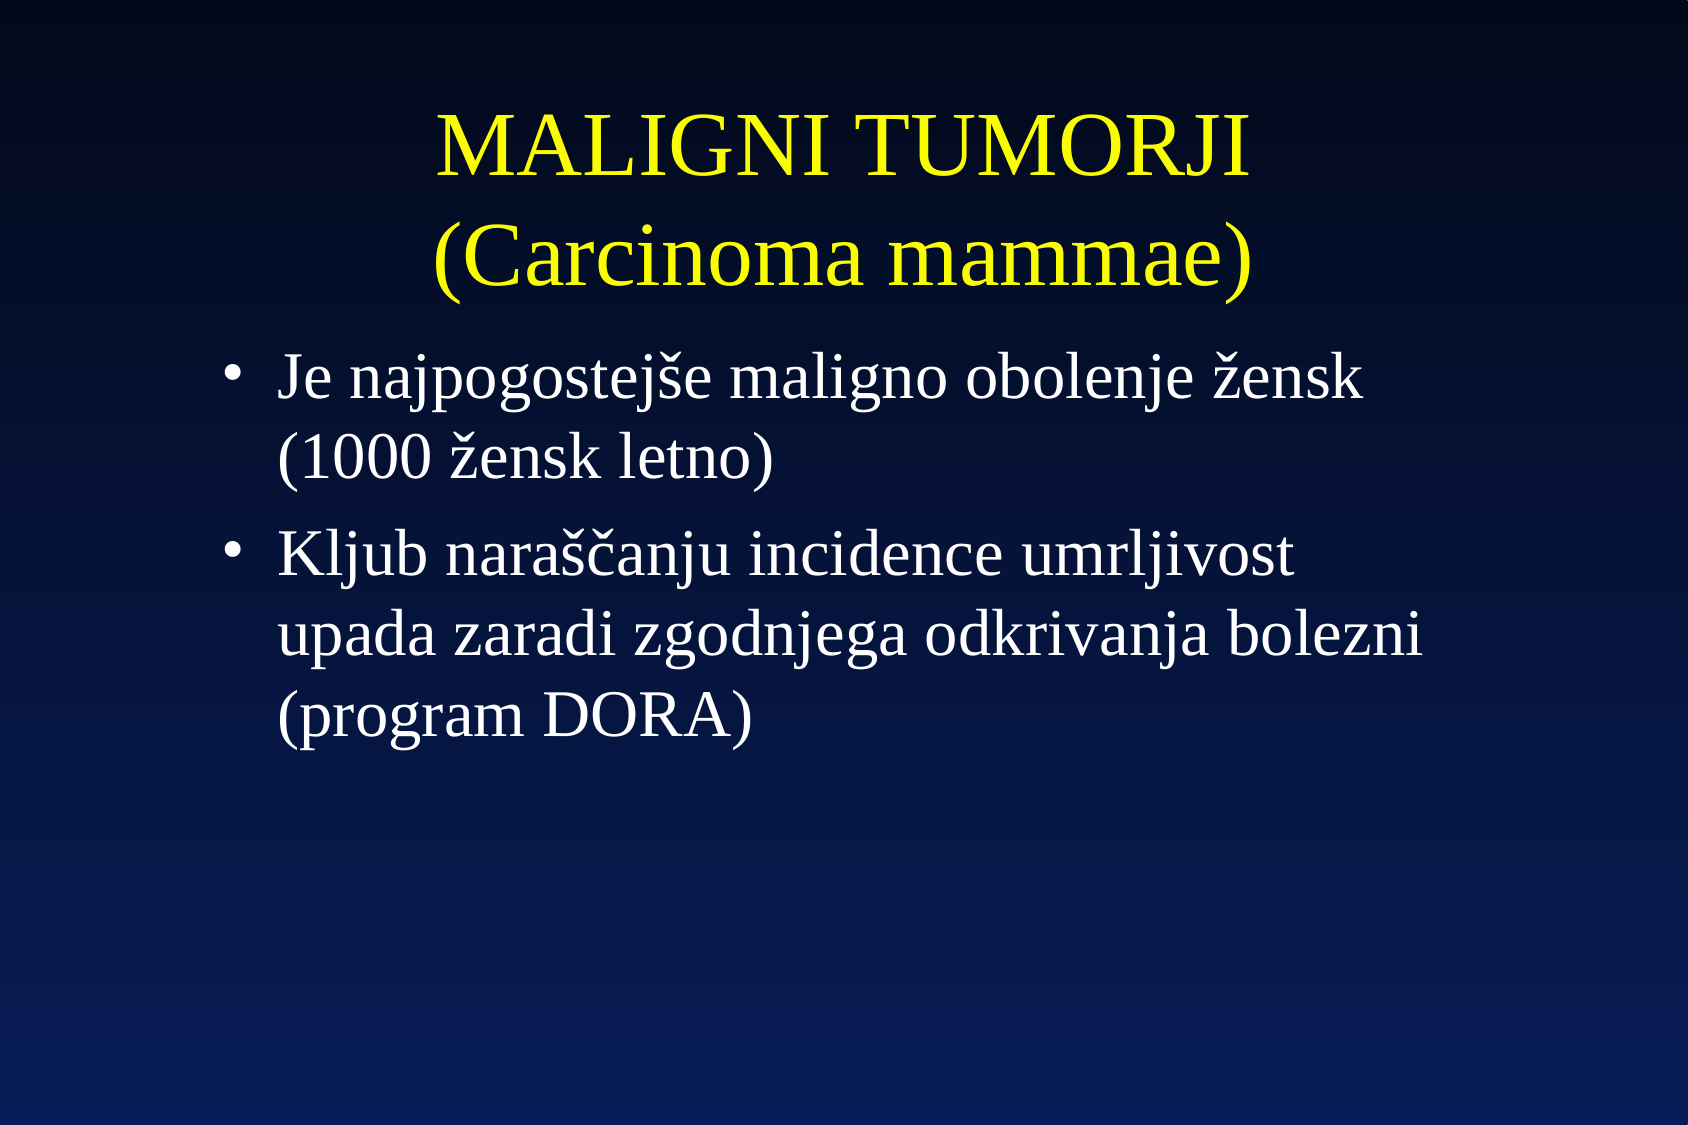

# MALIGNI TUMORJI (Carcinoma mammae)
Je najpogostejše maligno obolenje žensk (1000 žensk letno)
Kljub naraščanju incidence umrljivost upada zaradi zgodnjega odkrivanja bolezni (program DORA)